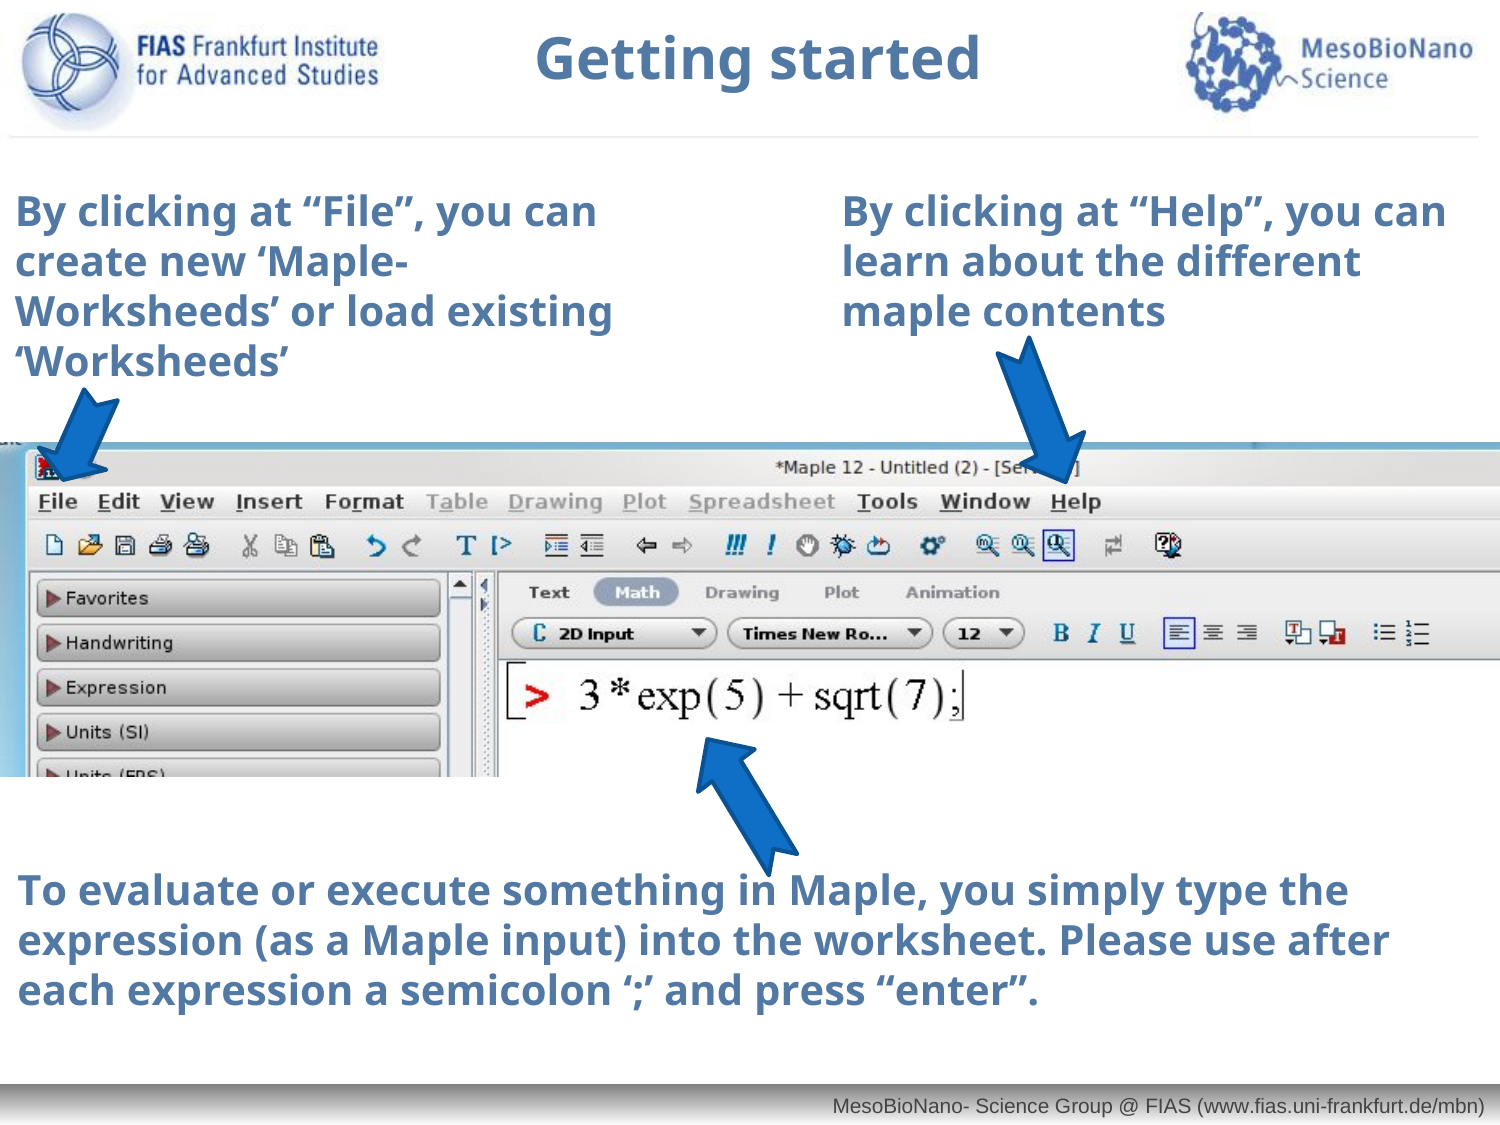

# Getting started
By clicking at “File”, you can create new ‘Maple-Worksheeds’ or load existing ‘Worksheeds’
By clicking at “Help”, you can learn about the different maple contents
To evaluate or execute something in Maple, you simply type the expression (as a Maple input) into the worksheet. Please use after each expression a semicolon ‘;’ and press “enter”.